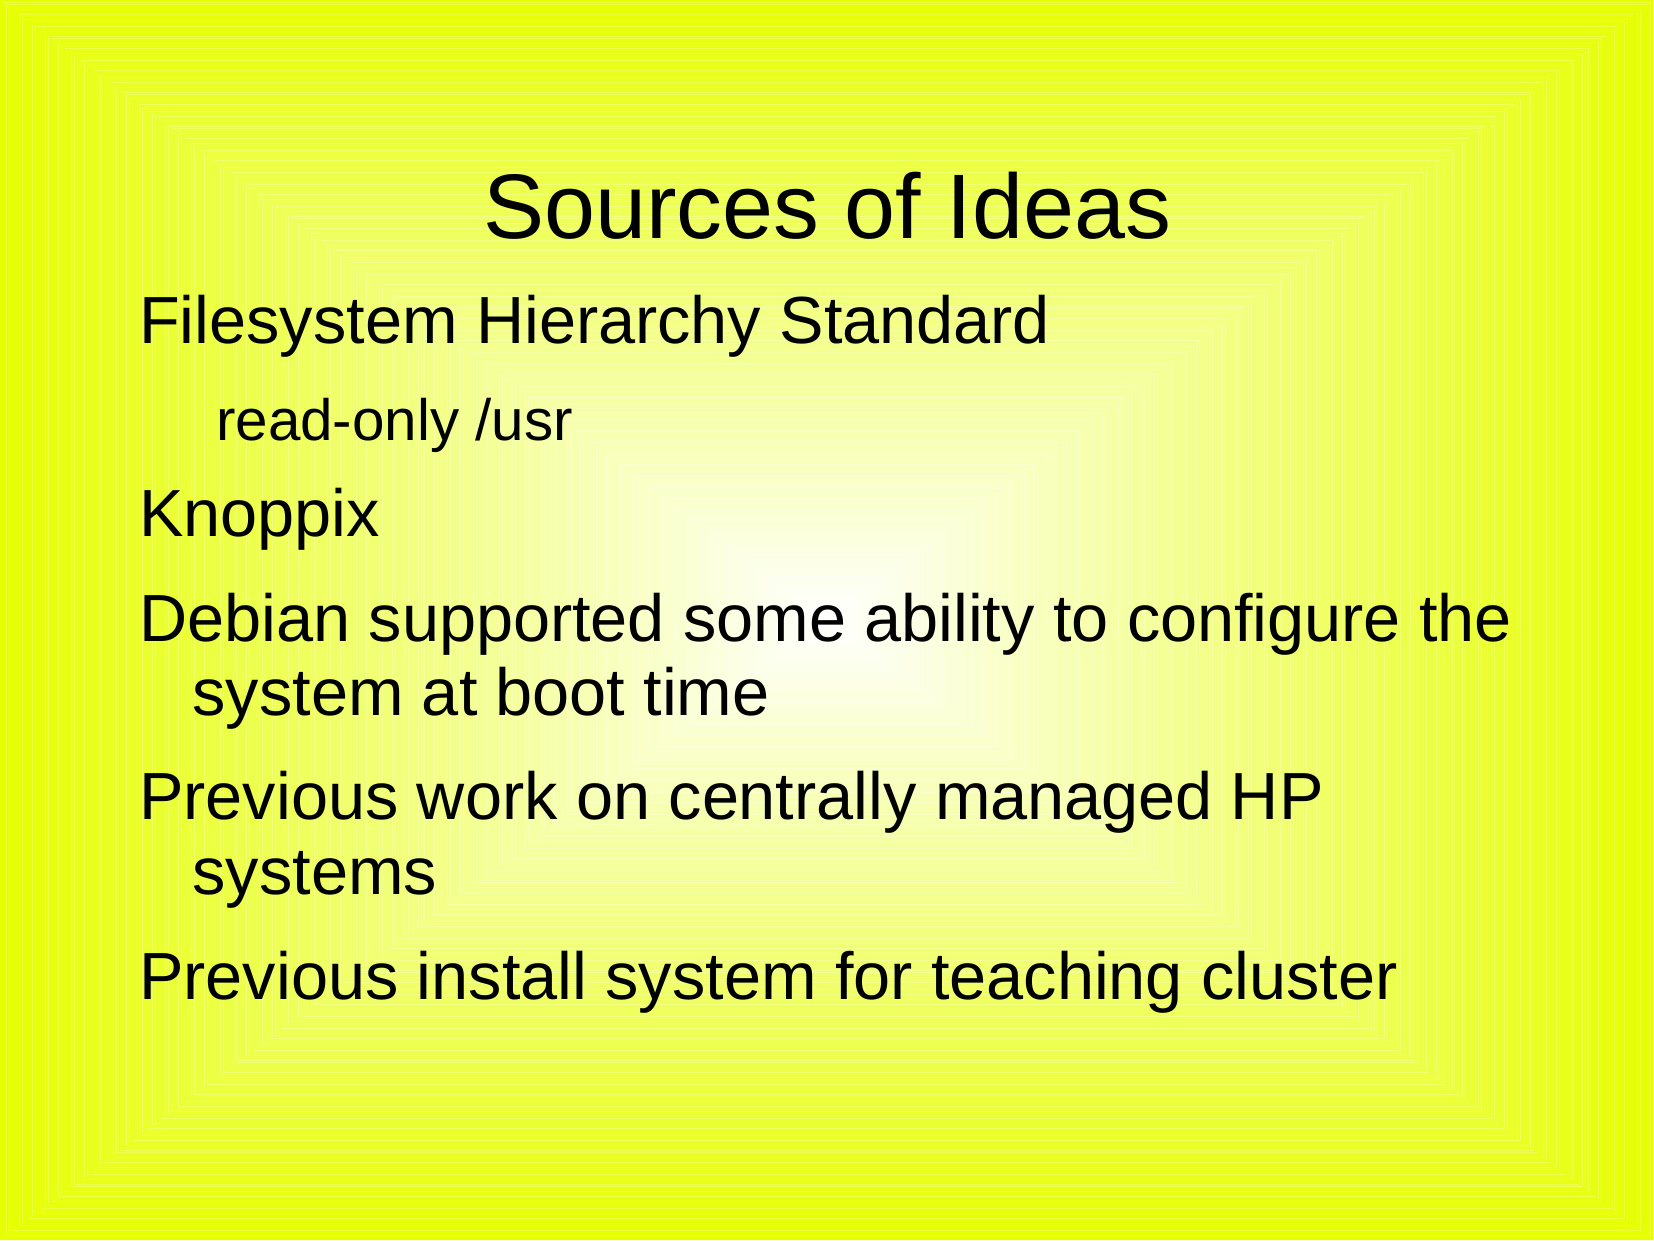

# Sources of Ideas
Filesystem Hierarchy Standard
read-only /usr
Knoppix
Debian supported some ability to configure the system at boot time
Previous work on centrally managed HP systems
Previous install system for teaching cluster